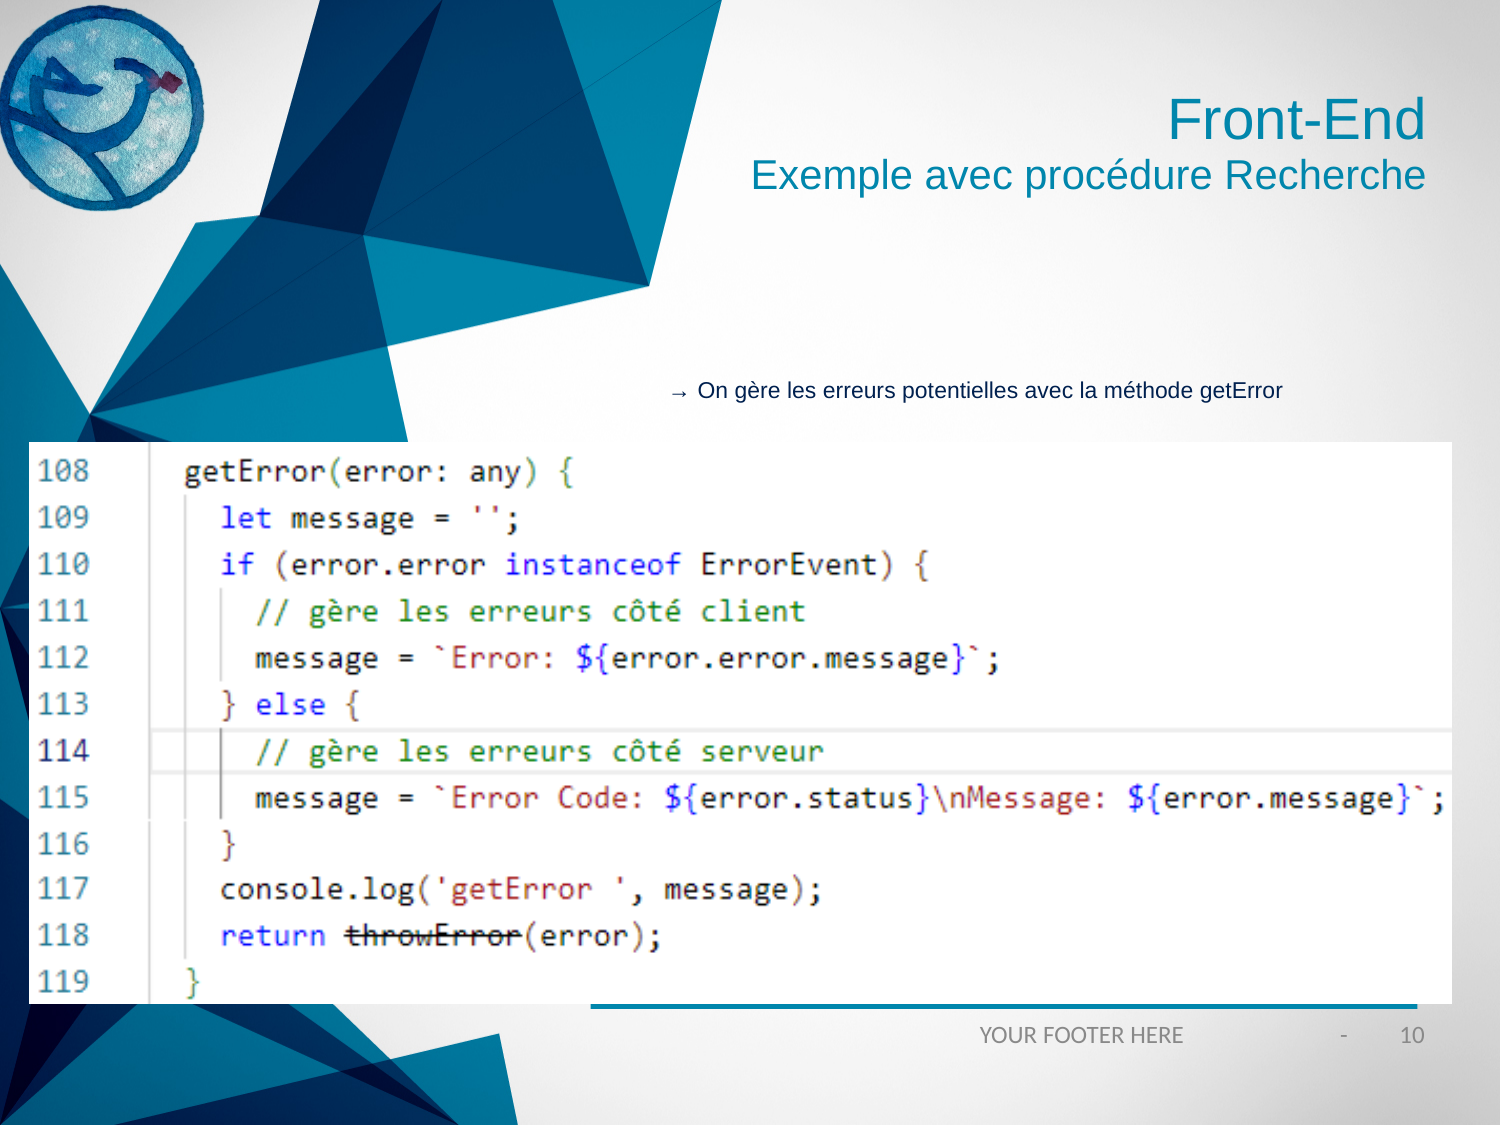

Front-End
Exemple avec procédure Recherche
# → On gère les erreurs potentielles avec la méthode getError
YOUR FOOTER HERE
10